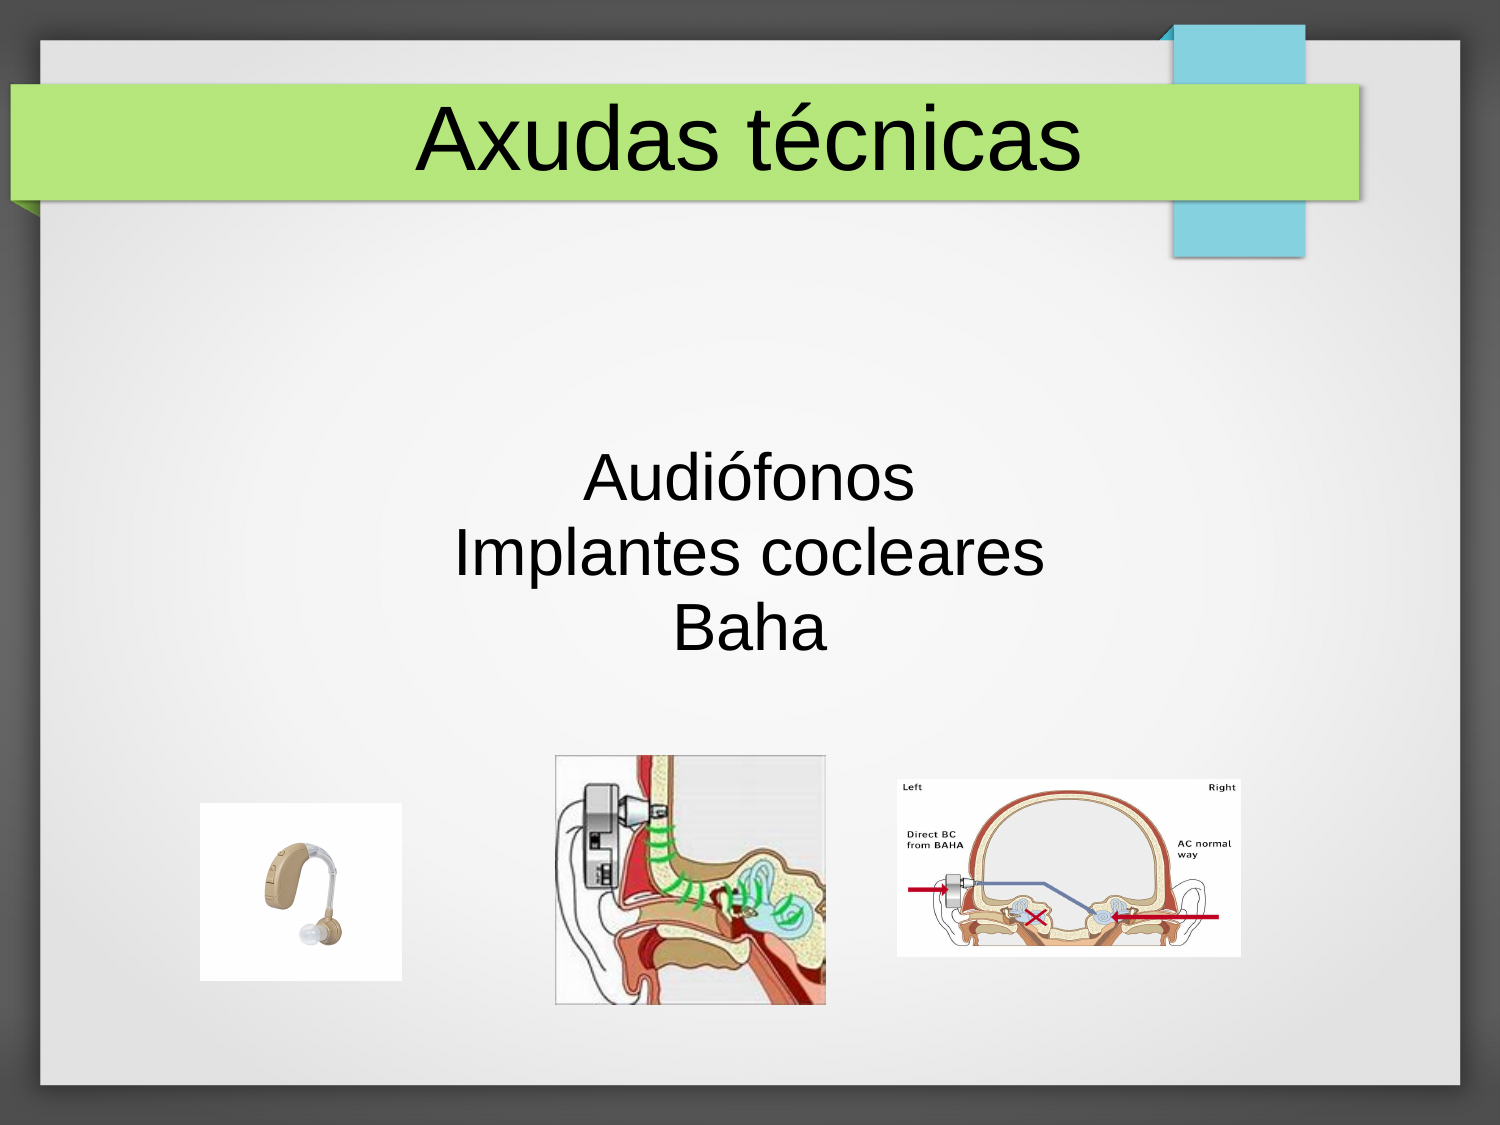

# Axudas técnicas
Audiófonos
Implantes cocleares
Baha